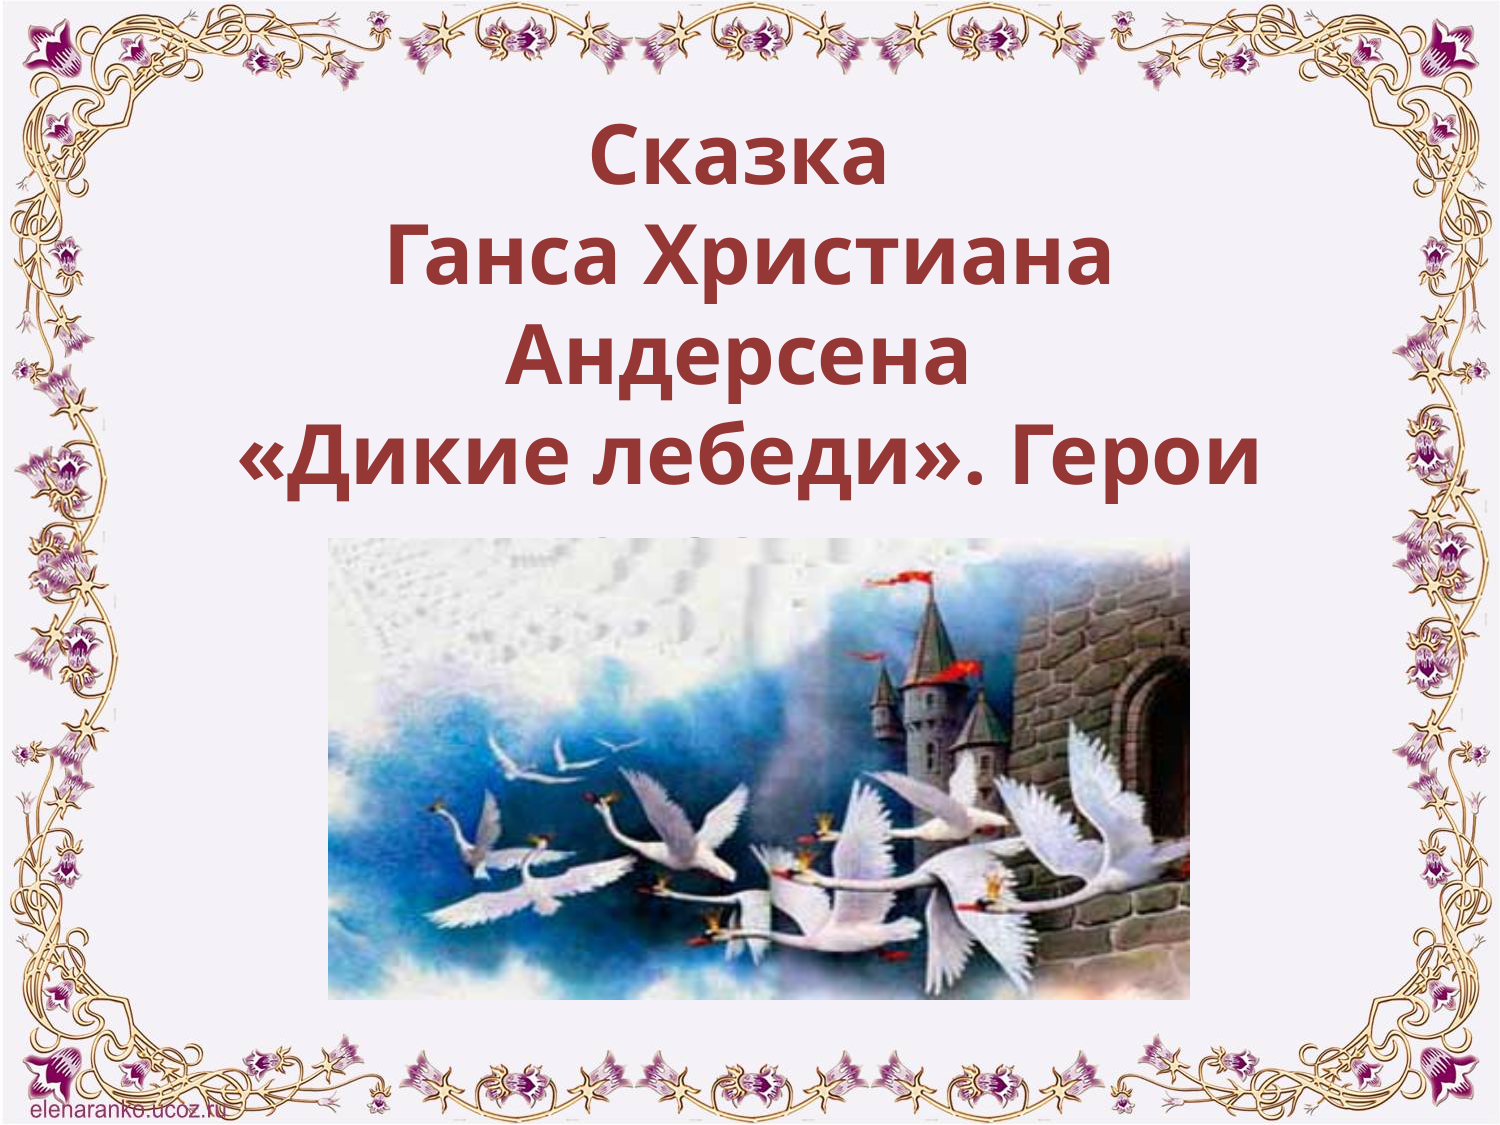

Сказка
Ганса Христиана Андерсена
«Дикие лебеди». Герои сказки.